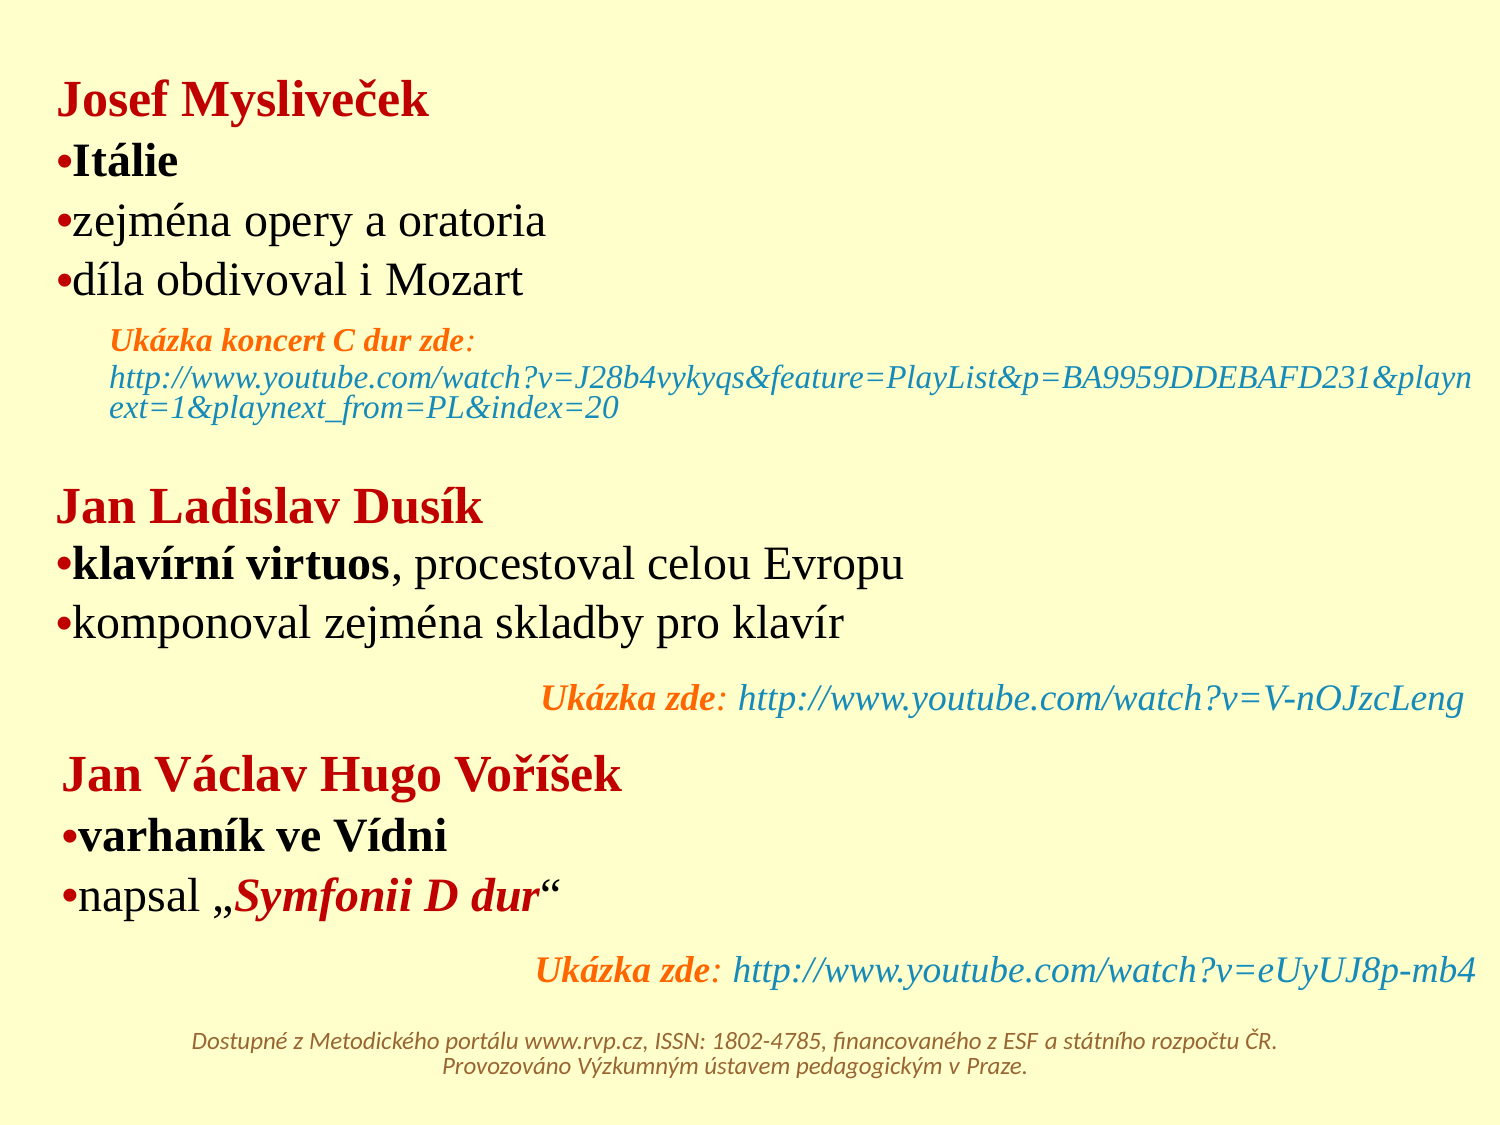

Josef Mysliveček
Itálie
zejména opery a oratoria
díla obdivoval i Mozart
Ukázka koncert C dur zde: http://www.youtube.com/watch?v=J28b4vykyqs&feature=PlayList&p=BA9959DDEBAFD231&playnext=1&playnext_from=PL&index=20
Jan Ladislav Dusík
klavírní virtuos, procestoval celou Evropu
komponoval zejména skladby pro klavír
Ukázka zde: http://www.youtube.com/watch?v=V-nOJzcLeng
Jan Václav Hugo Voříšek
varhaník ve Vídni
napsal „Symfonii D dur“
Ukázka zde: http://www.youtube.com/watch?v=eUyUJ8p-mb4
Dostupné z Metodického portálu www.rvp.cz, ISSN: 1802-4785, financovaného z ESF a státního rozpočtu ČR. Provozováno Výzkumným ústavem pedagogickým v Praze.